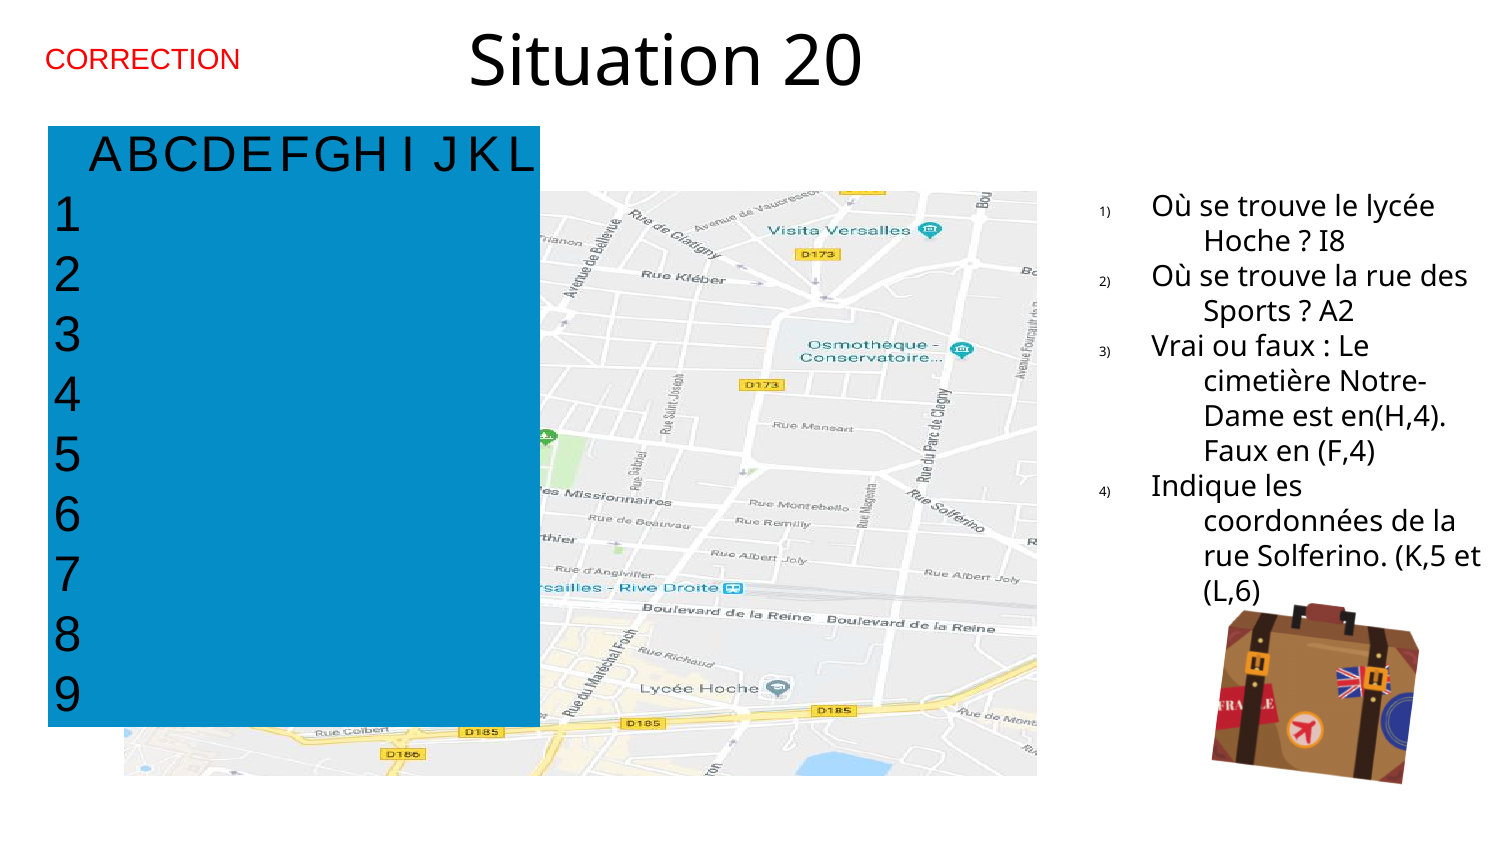

Situation 20
CORRECTION
| | A | B | C | D | E | F | G | H | I | J | K | L |
| --- | --- | --- | --- | --- | --- | --- | --- | --- | --- | --- | --- | --- |
| 1 | | | | | | | | | | | | |
| 2 | | | | | | | | | | | | |
| 3 | | | | | | | | | | | | |
| 4 | | | | | | | | | | | | |
| 5 | | | | | | | | | | | | |
| 6 | | | | | | | | | | | | |
| 7 | | | | | | | | | | | | |
| 8 | | | | | | | | | | | | |
| 9 | | | | | | | | | | | | |
Où se trouve le lycée Hoche ? I8
Où se trouve la rue des Sports ? A2
Vrai ou faux : Le cimetière Notre-Dame est en(H,4). Faux en (F,4)
Indique les coordonnées de la rue Solferino. (K,5 et (L,6)